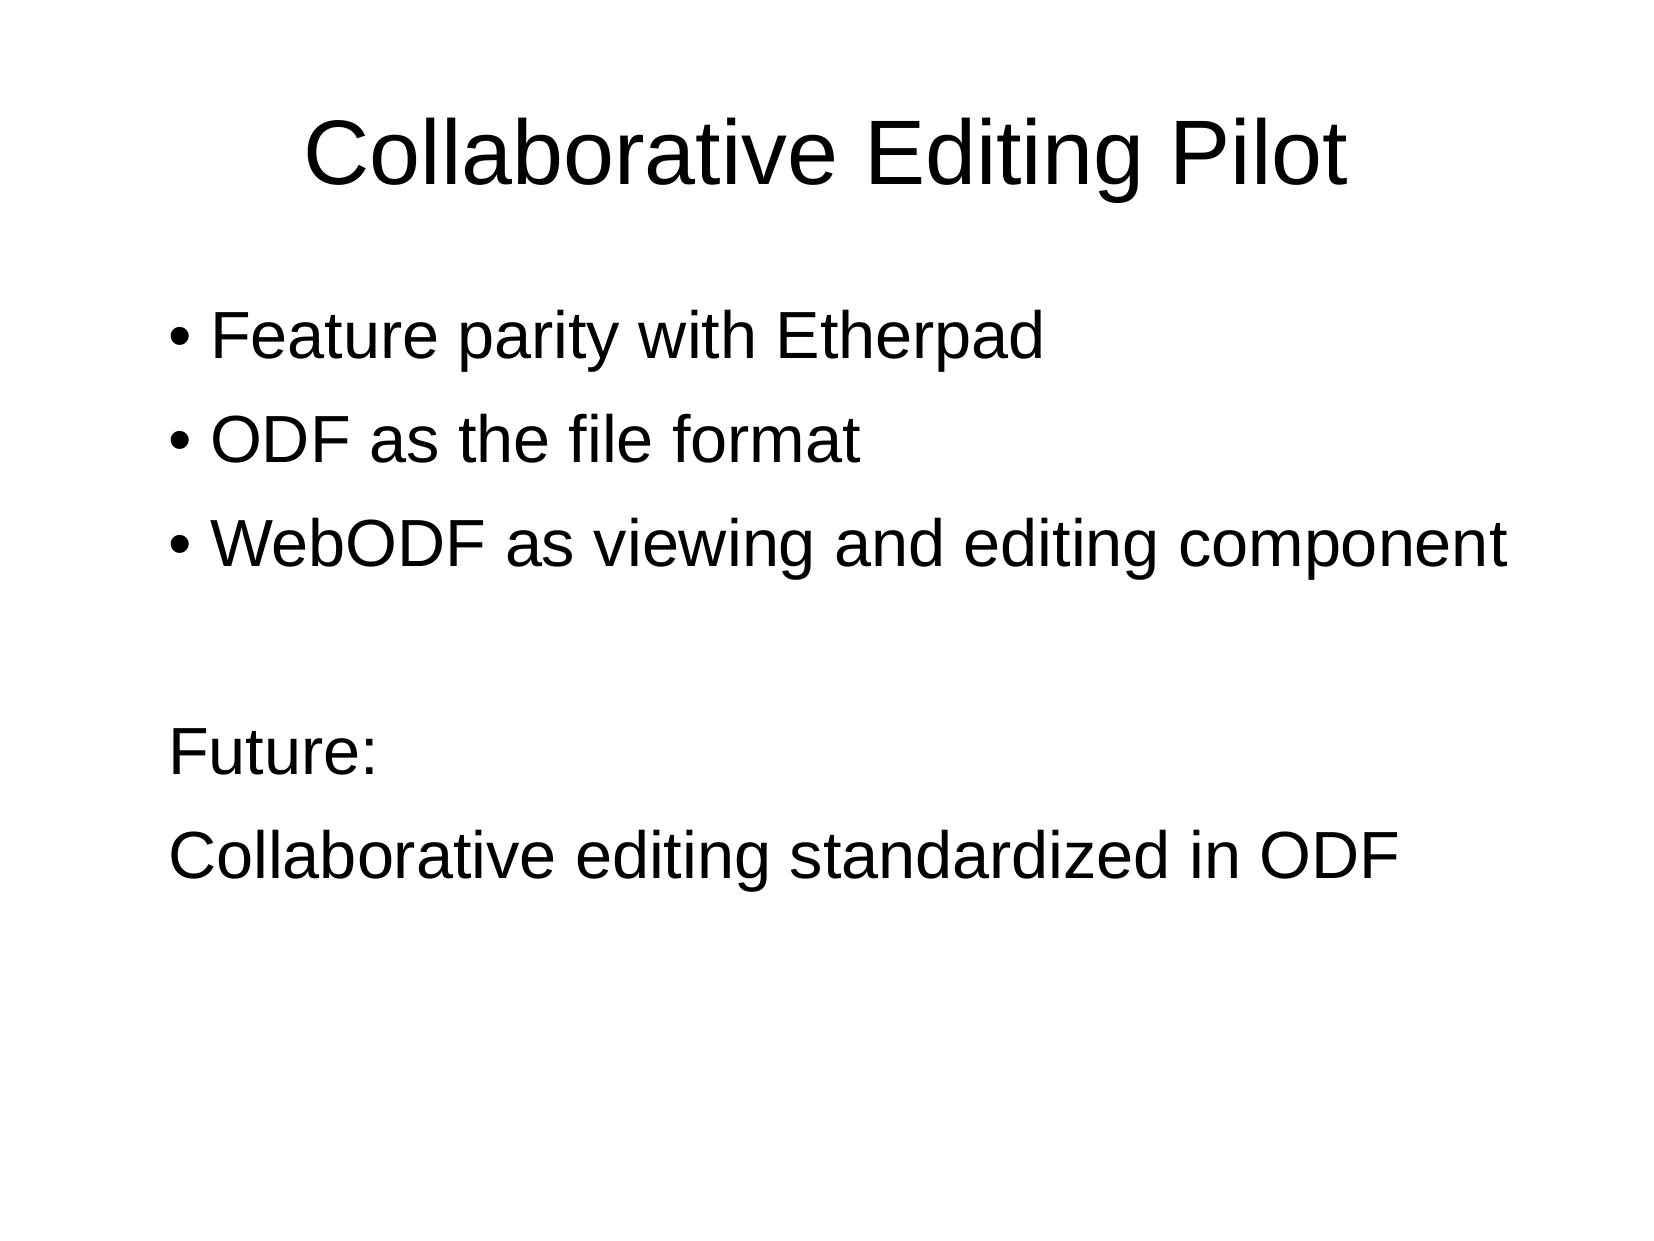

Collaborative Editing Pilot
• Feature parity with Etherpad
• ODF as the file format
• WebODF as viewing and editing component
Future:
Collaborative editing standardized in ODF